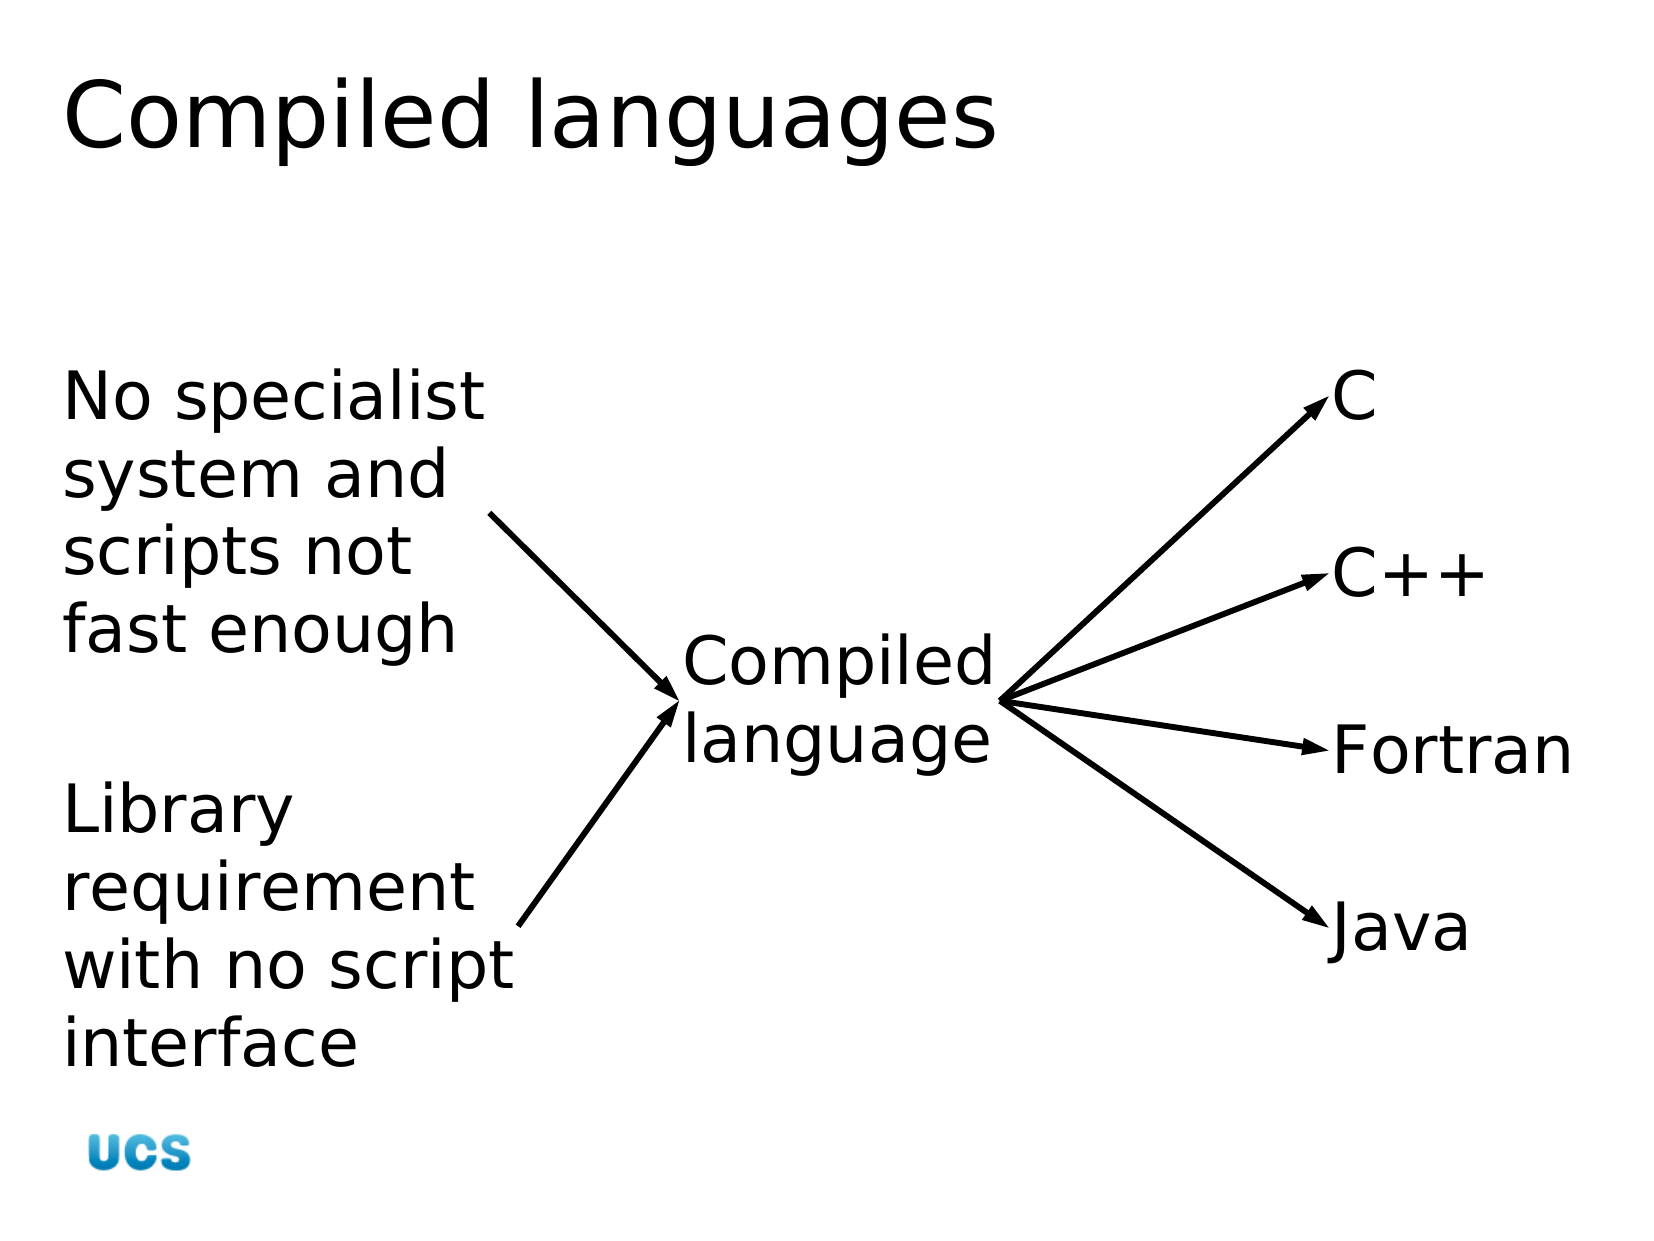

Compiled languages
No specialist
system and
scripts not
fast enough
C
C++
Compiled
language
Fortran
Library
requirement
with no script
interface
Java